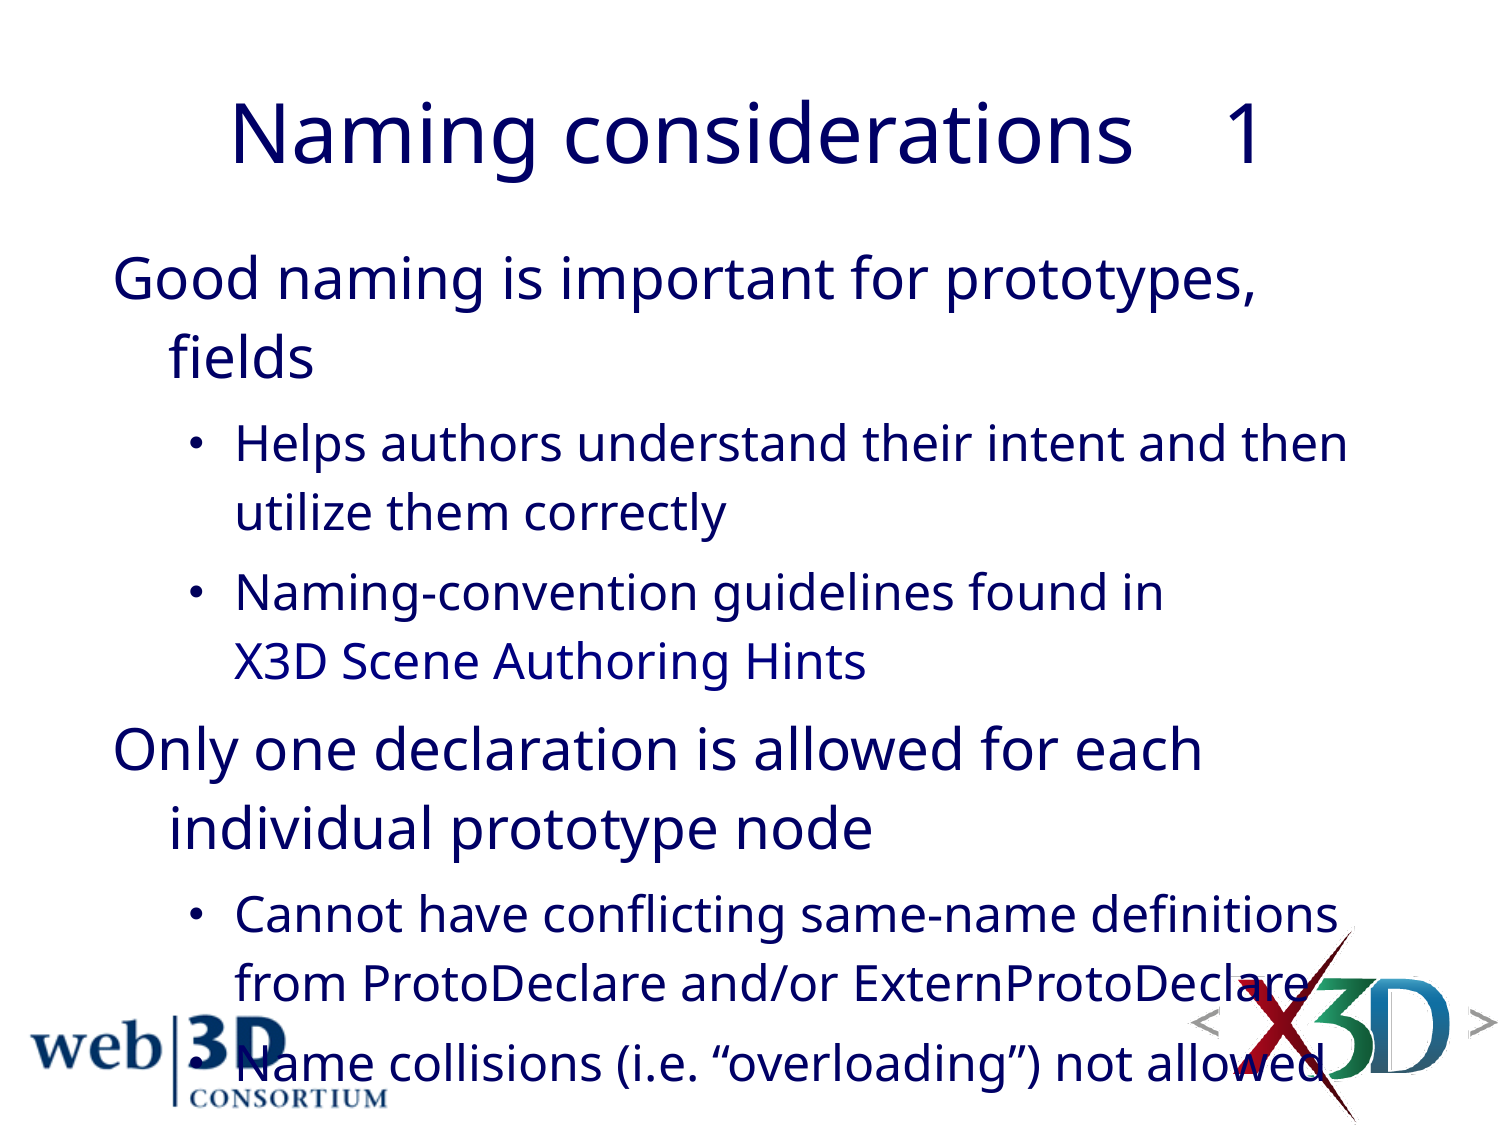

# Naming considerations 1
Good naming is important for prototypes, fields
Helps authors understand their intent and then utilize them correctly
Naming-convention guidelines found in X3D Scene Authoring Hints
Only one declaration is allowed for each individual prototype node
Cannot have conflicting same-name definitions from ProtoDeclare and/or ExternProtoDeclare
Name collisions (i.e. “overloading”) not allowed